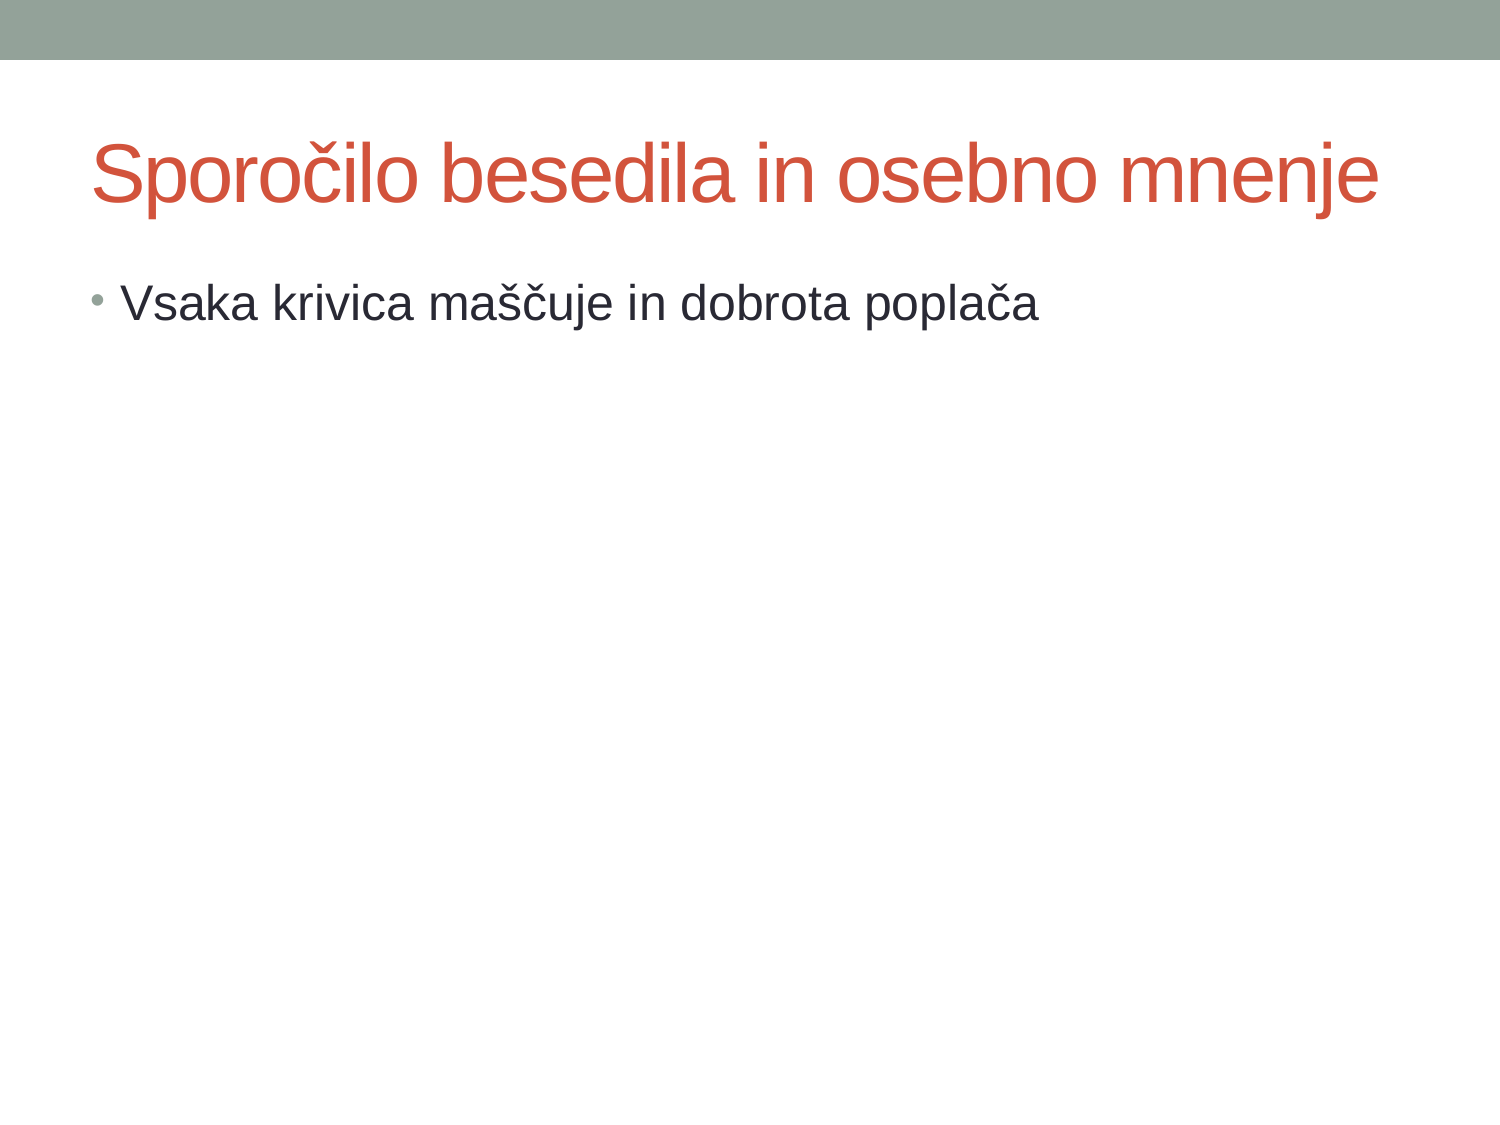

# Sporočilo besedila in osebno mnenje
Vsaka krivica maščuje in dobrota poplača